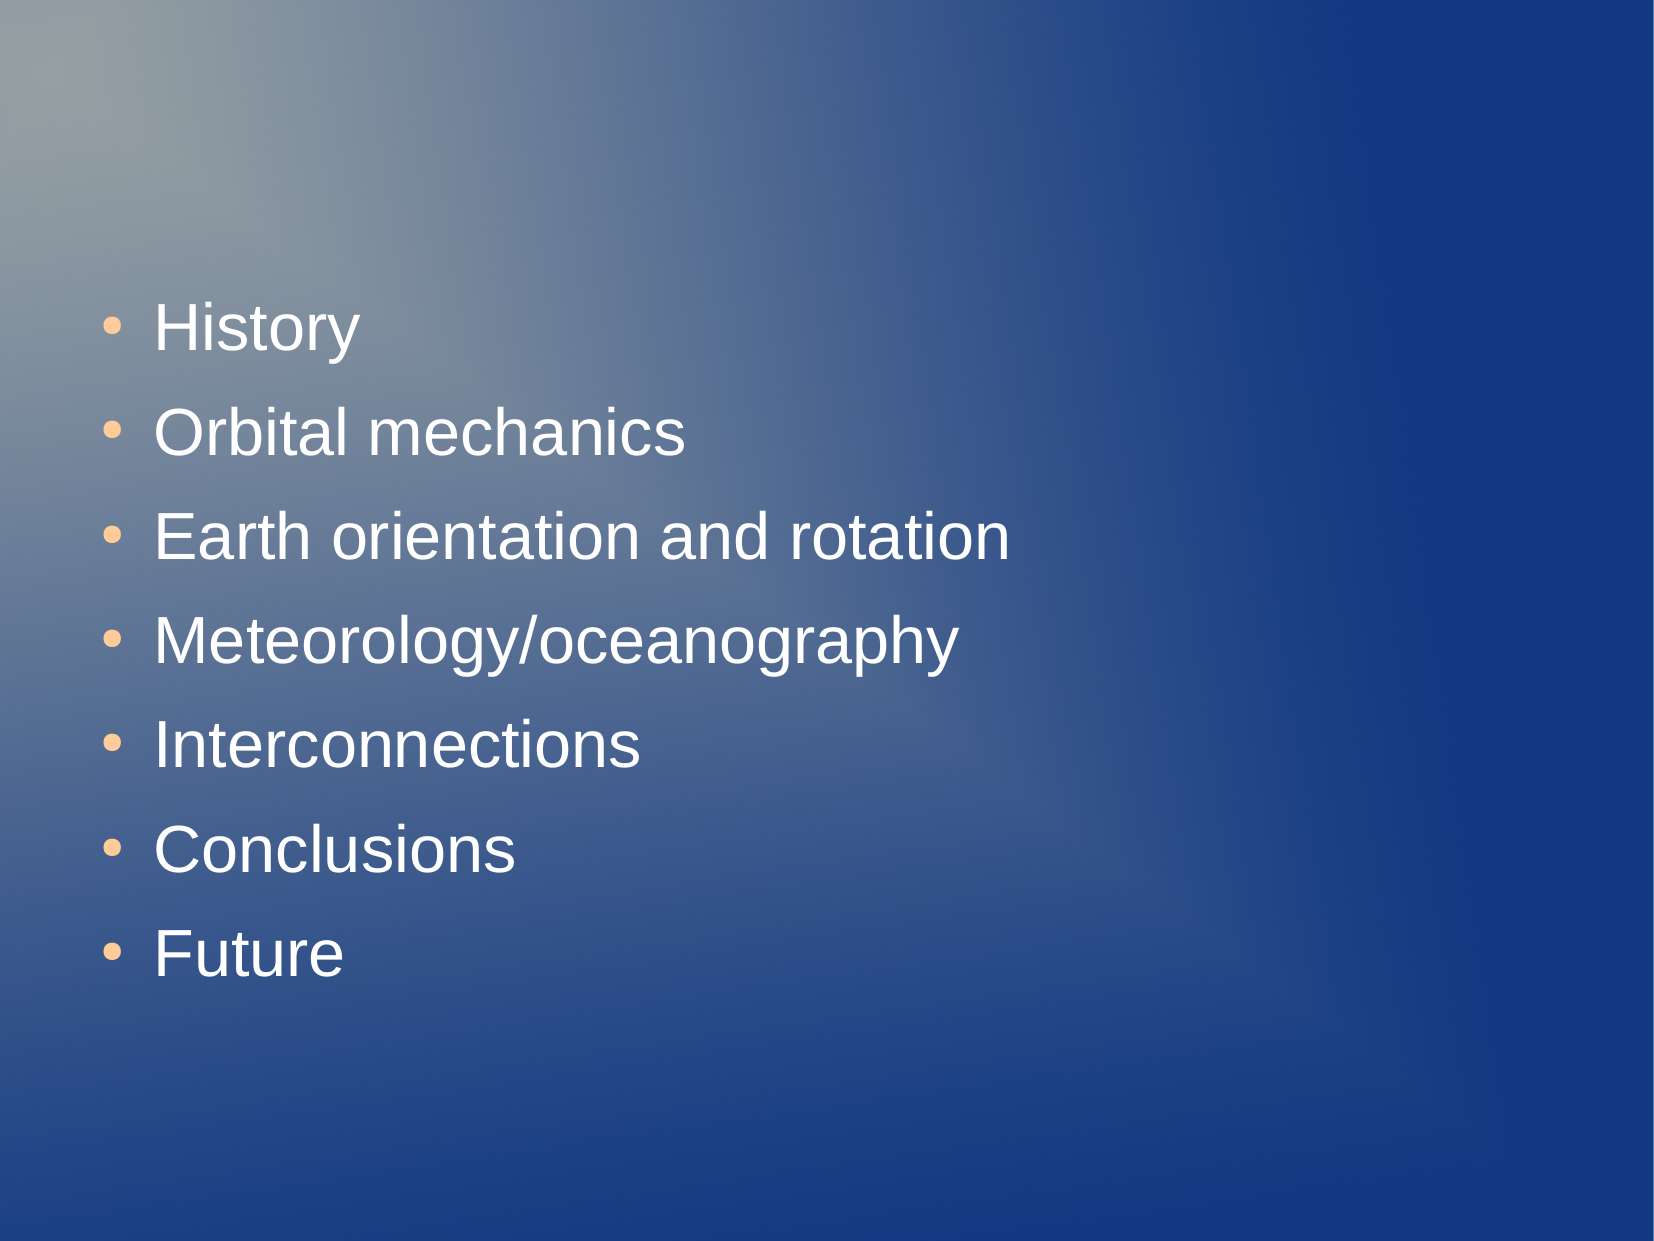

#
History
Orbital mechanics
Earth orientation and rotation
Meteorology/oceanography
Interconnections
Conclusions
Future